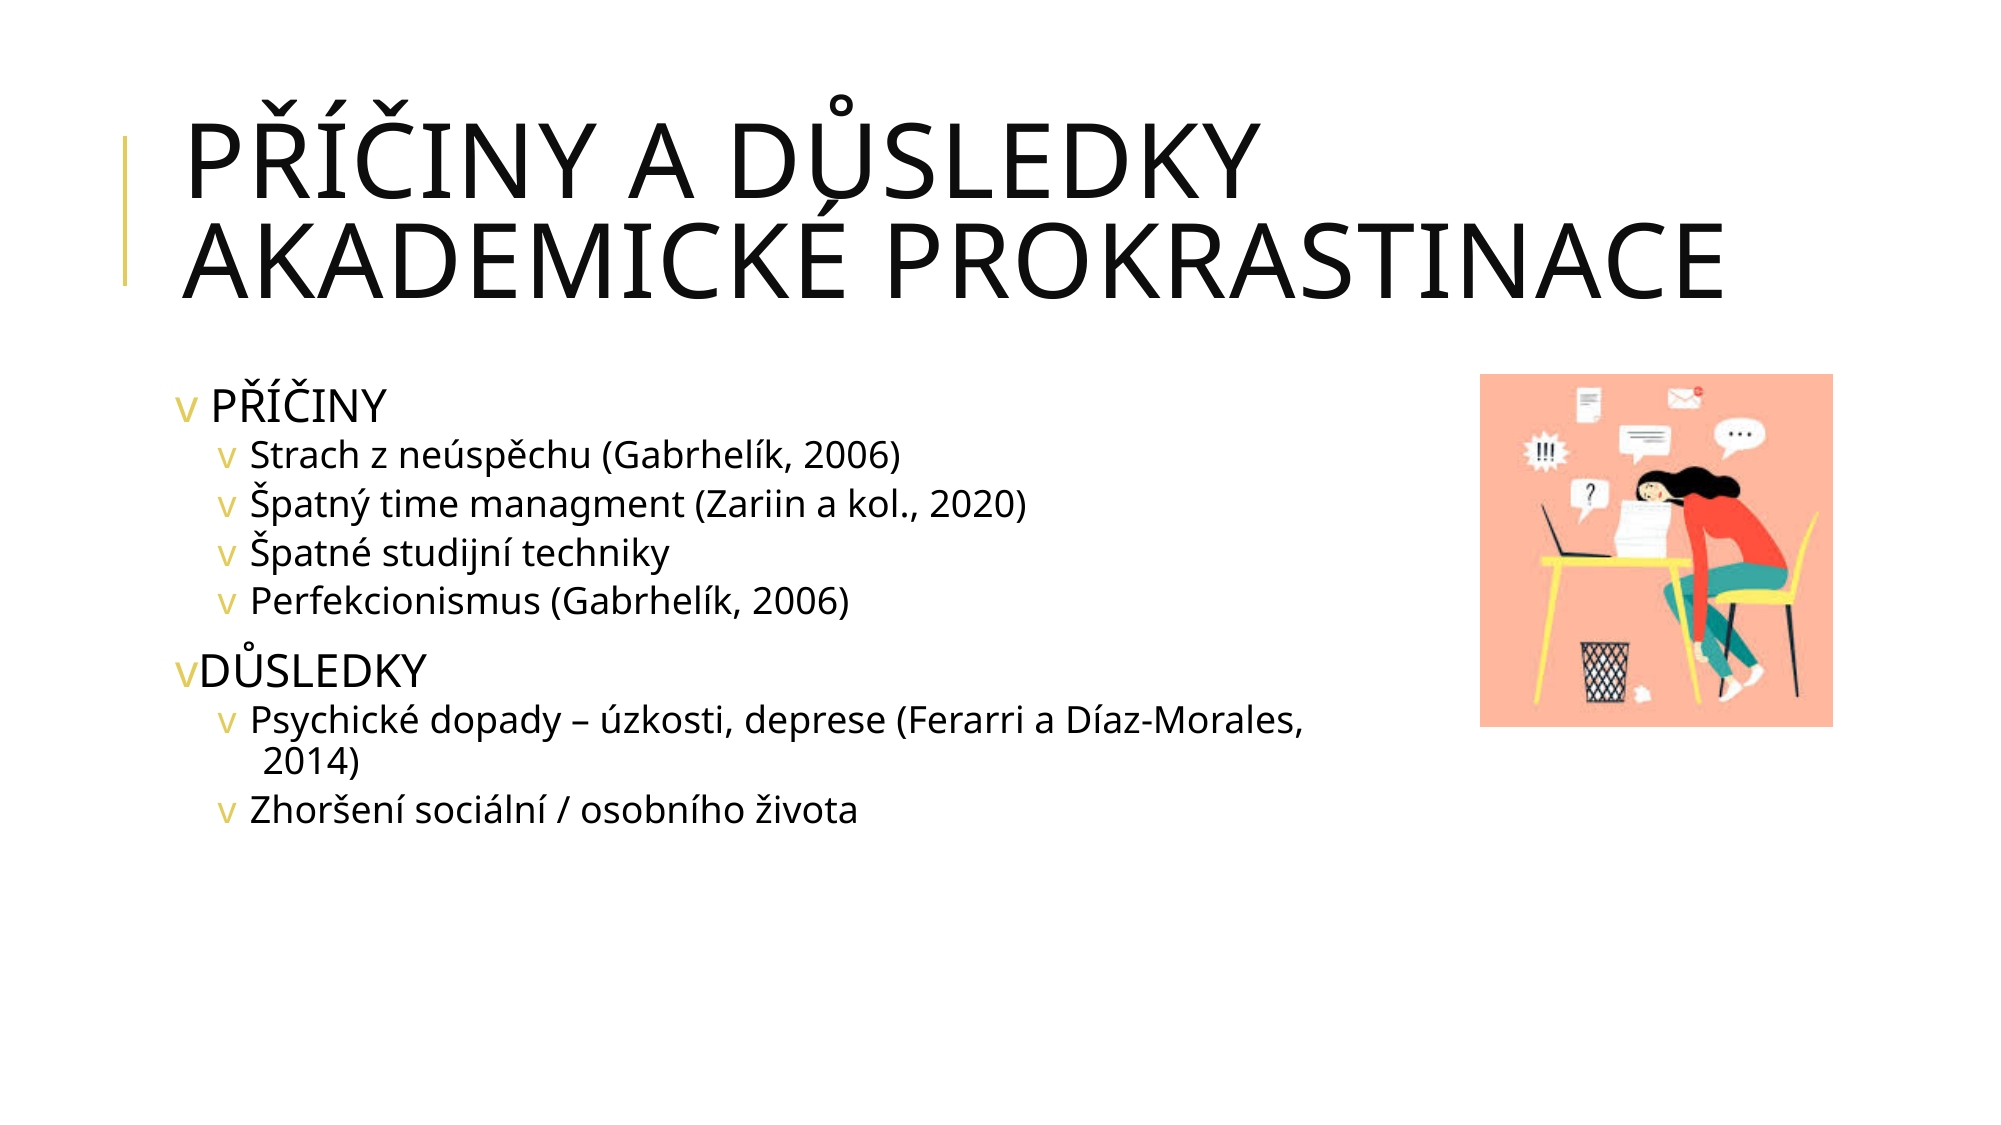

# Příčiny a důsledky akademické prokrastinace
 PŘÍČINY
 Strach z neúspěchu (Gabrhelík, 2006)
 Špatný time managment (Zariin a kol., 2020)
 Špatné studijní techniky
 Perfekcionismus (Gabrhelík, 2006)
DŮSLEDKY
 Psychické dopady – úzkosti, deprese (Ferarri a Díaz-Morales, 2014)
 Zhoršení sociální / osobního života